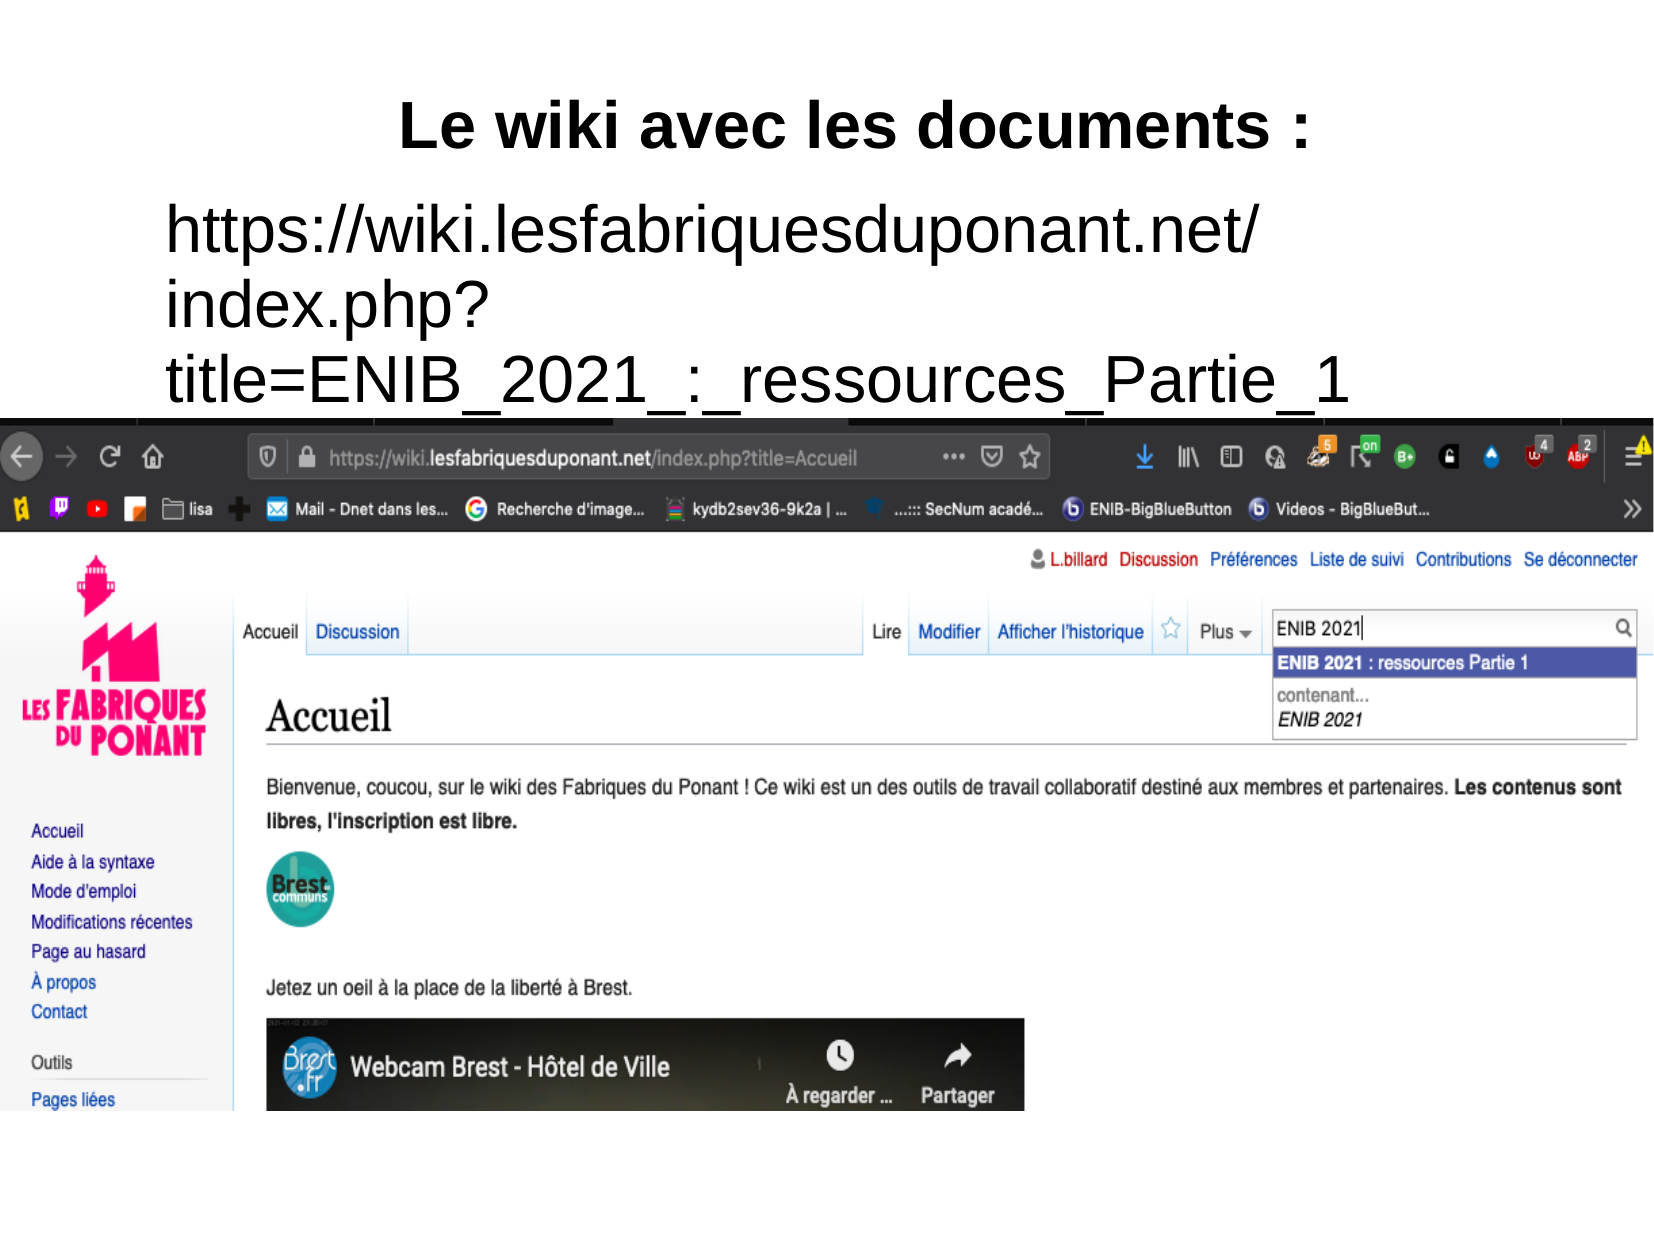

# Le wiki avec les documents :
https://wiki.lesfabriquesduponant.net/index.php?title=ENIB_2021_:_ressources_Partie_1